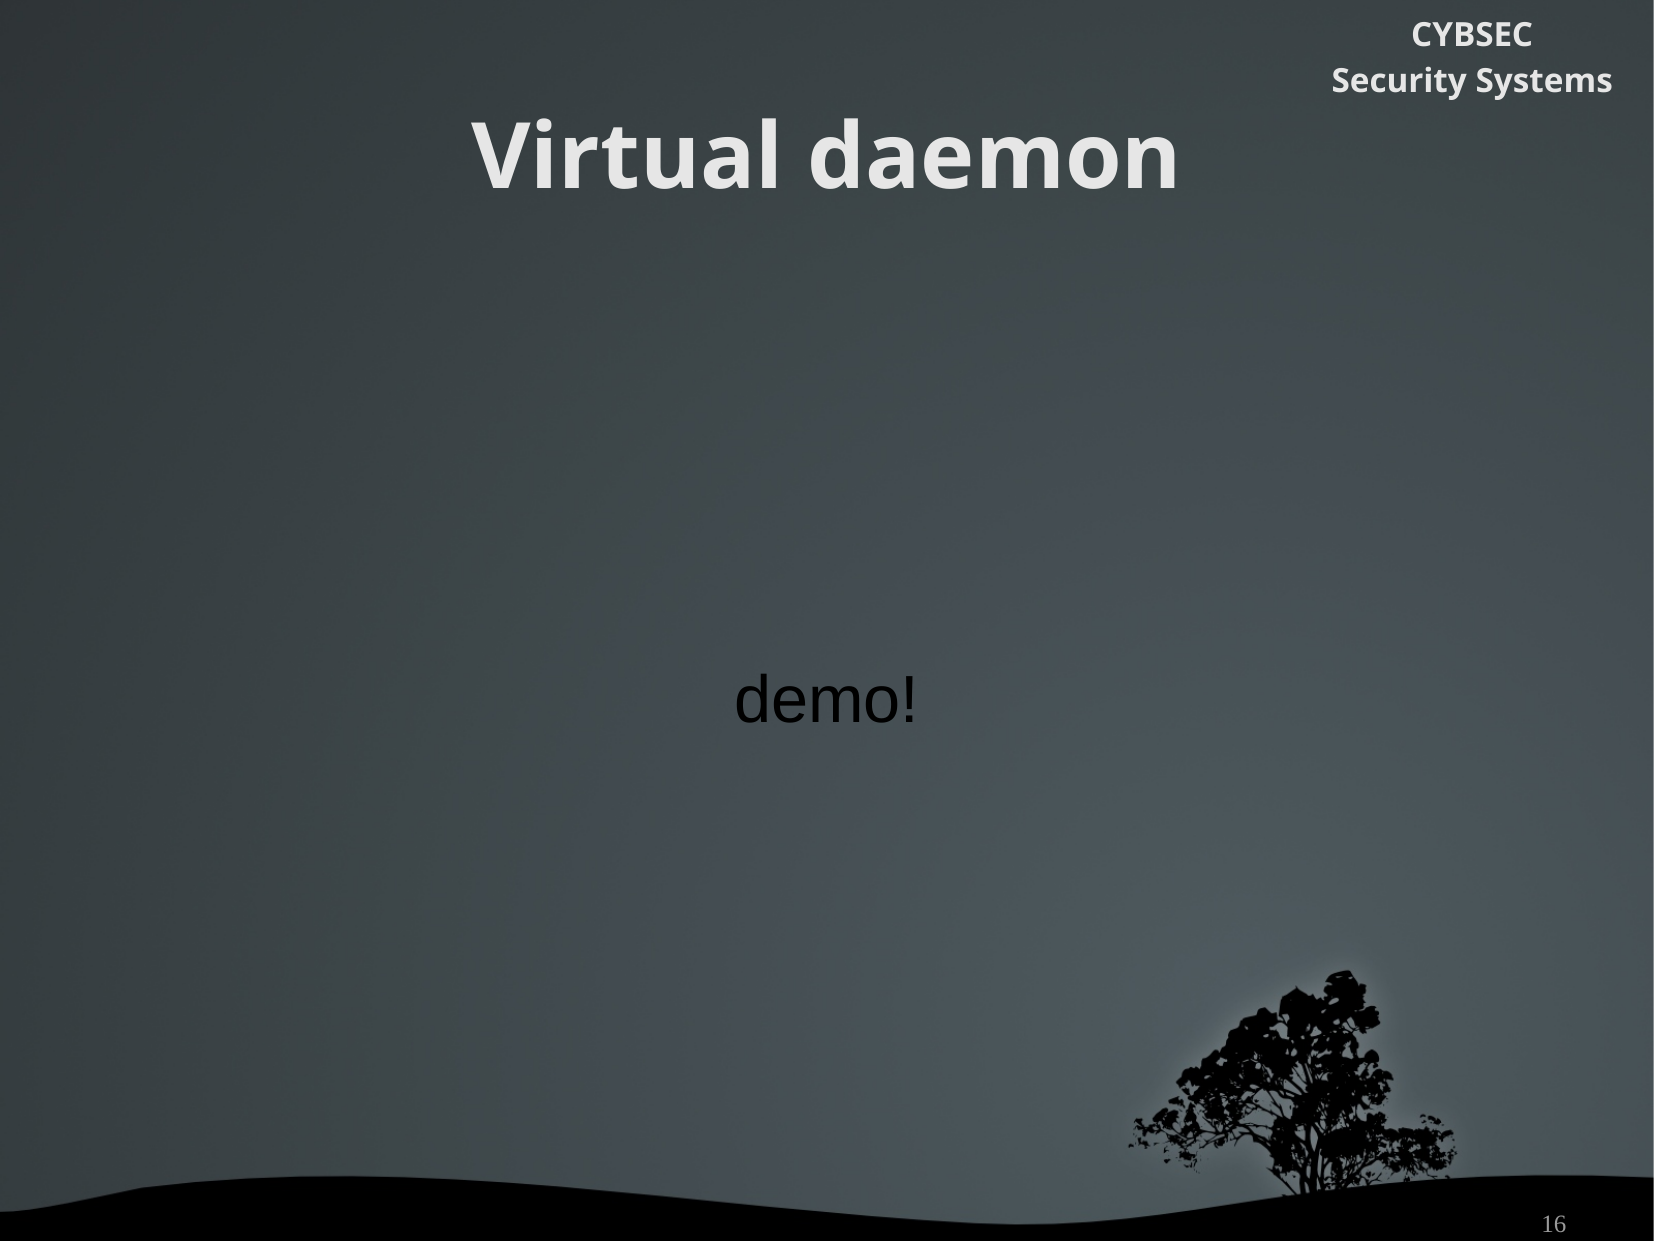

CYBSEC
Security Systems
# Virtual daemon
demo!
16